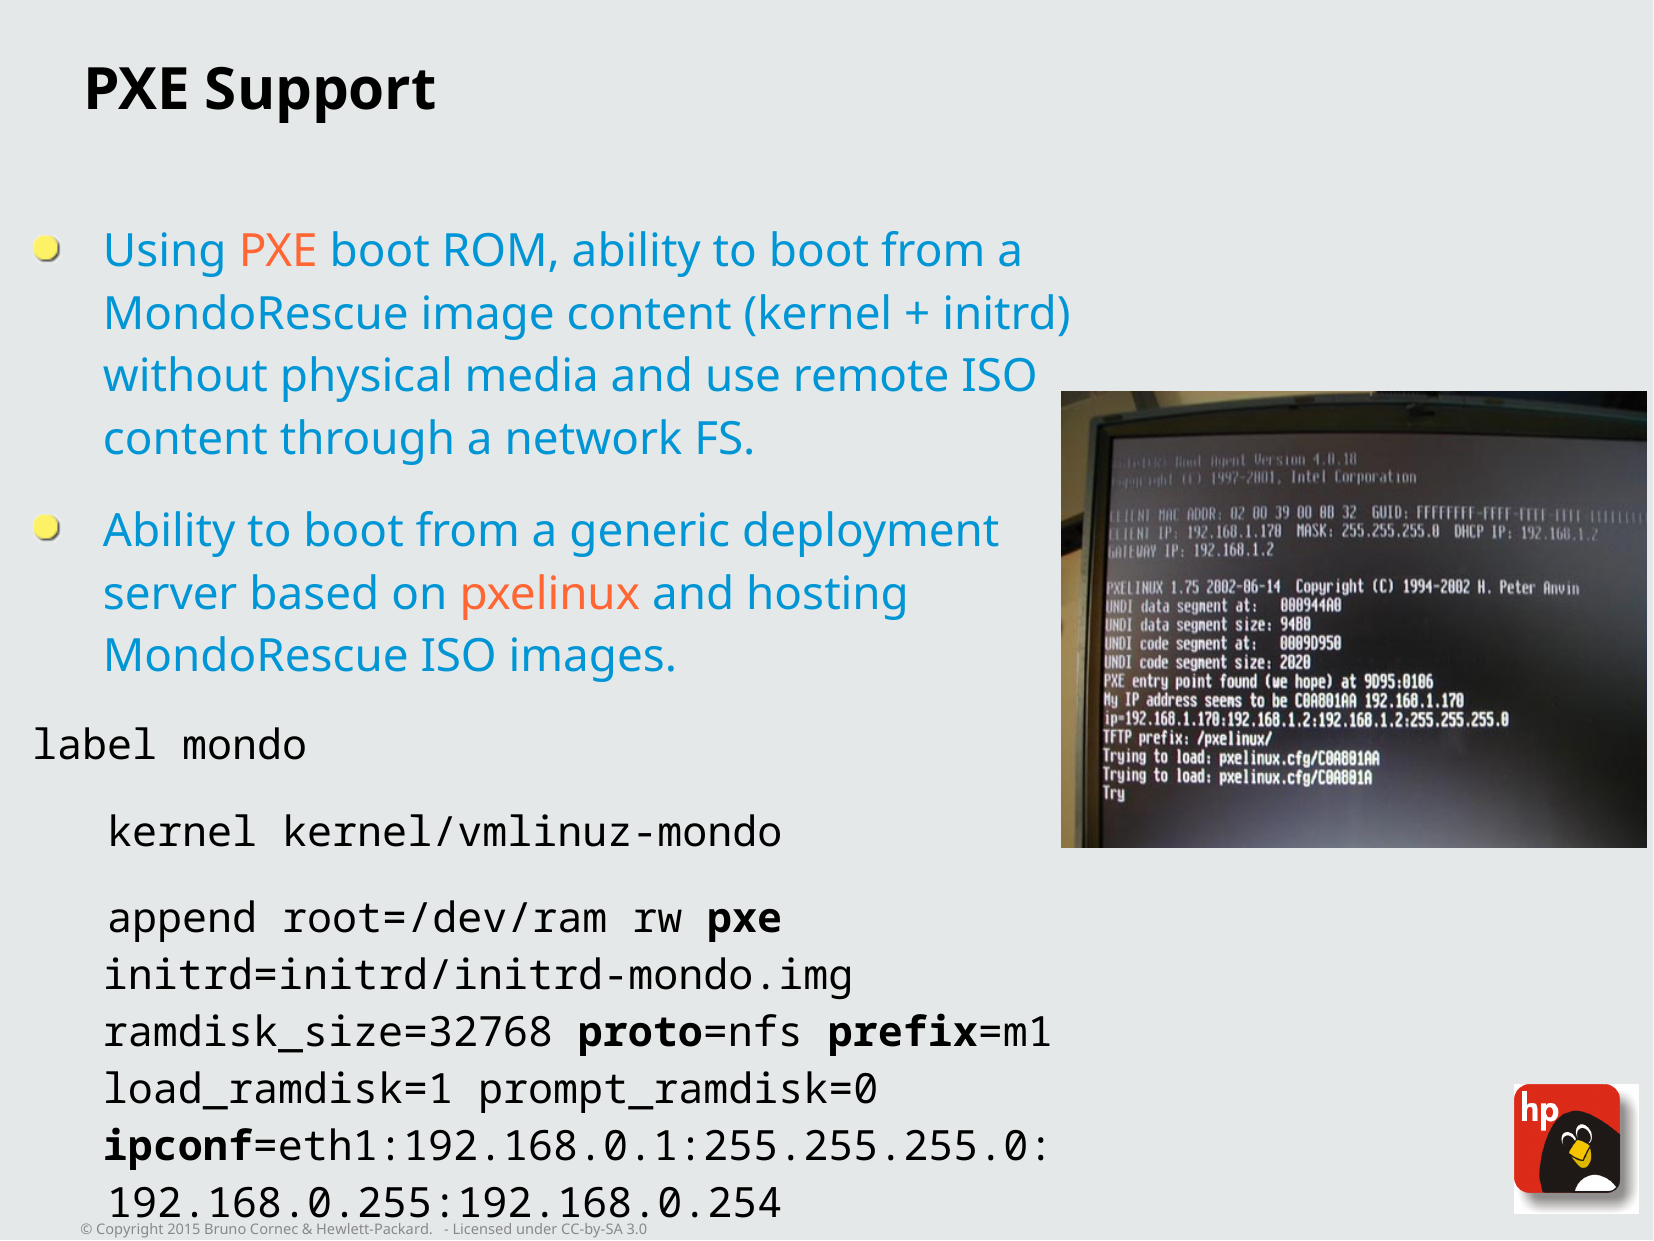

PXE Support
# Using PXE boot ROM, ability to boot from a MondoRescue image content (kernel + initrd) without physical media and use remote ISO content through a network FS.
Ability to boot from a generic deployment server based on pxelinux and hosting MondoRescue ISO images.
label mondo
 kernel kernel/vmlinuz-mondo
 append root=/dev/ram rw pxe initrd=initrd/initrd-mondo.img ramdisk_size=32768 proto=nfs prefix=m1 load_ramdisk=1 prompt_ramdisk=0 ipconf=eth1:192.168.0.1:255.255.255.0:
 192.168.0.255:192.168.0.254 netfsmount=192.168.0.10:/mondo ping=5